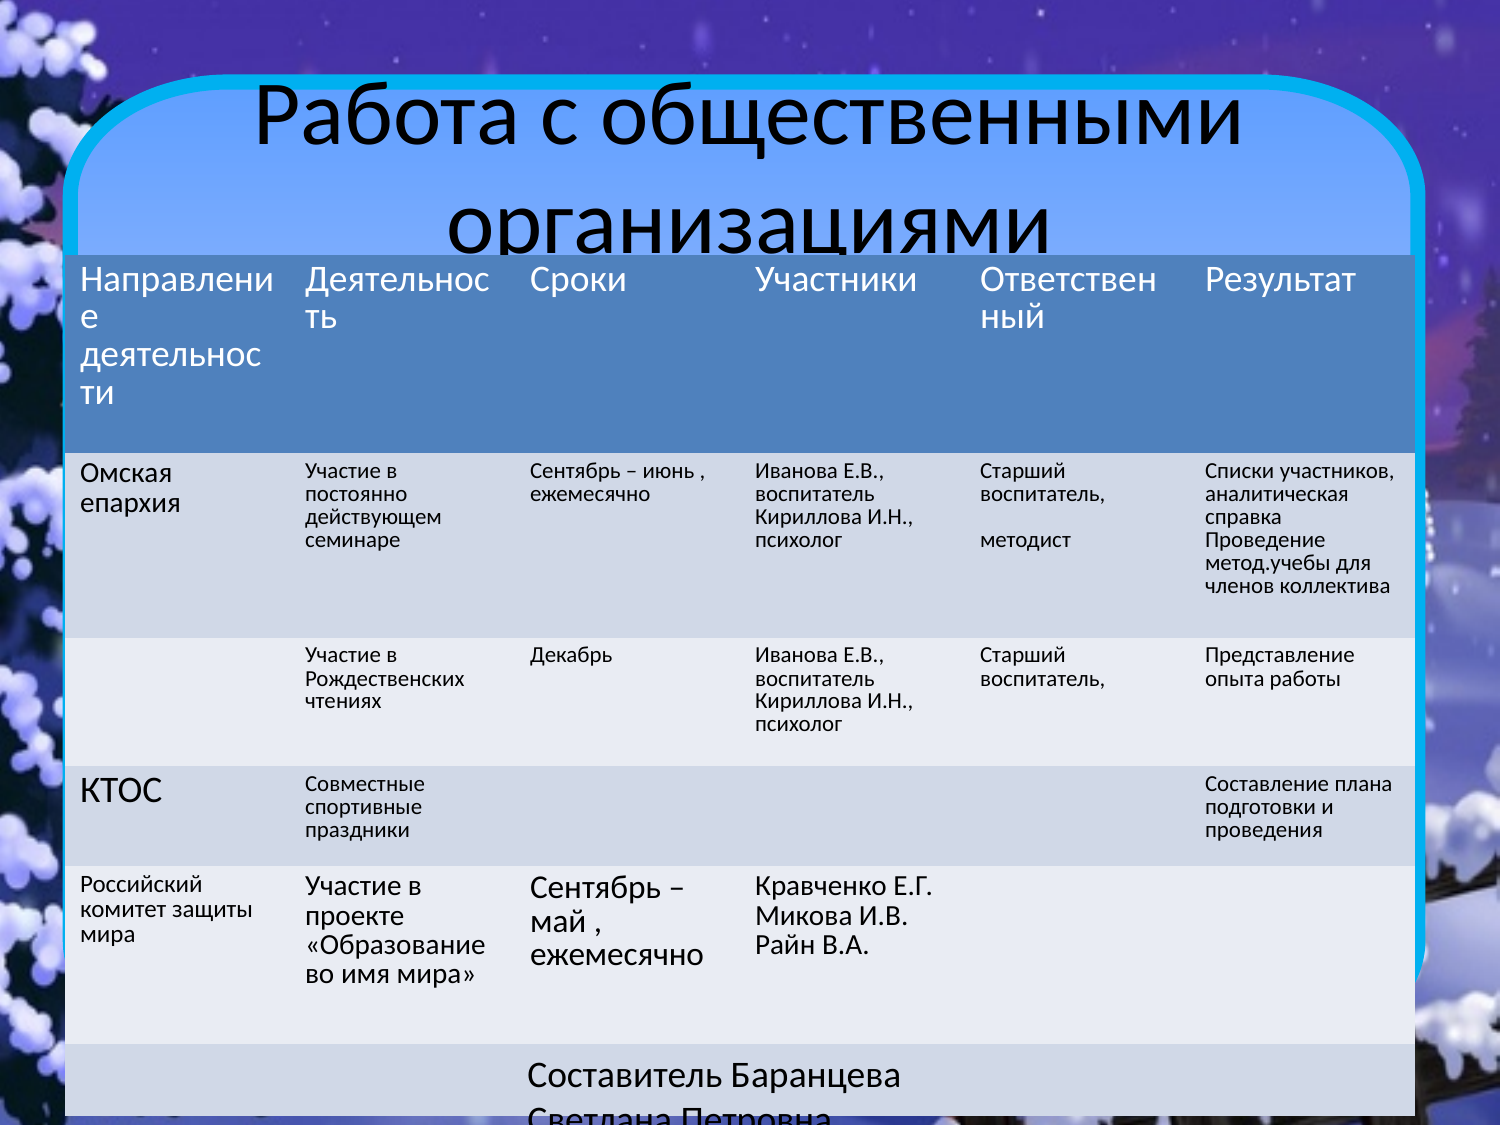

# Работа с общественными организациями
| Направление деятельности | Деятельность | Сроки | Участники | Ответственный | Результат |
| --- | --- | --- | --- | --- | --- |
| Омская епархия | Участие в постоянно действующем семинаре | Сентябрь – июнь , ежемесячно | Иванова Е.В., воспитатель Кириллова И.Н., психолог | Старший воспитатель, методист | Списки участников, аналитическая справка Проведение метод.учебы для членов коллектива |
| | Участие в Рождественских чтениях | Декабрь | Иванова Е.В., воспитатель Кириллова И.Н., психолог | Старший воспитатель, | Представление опыта работы |
| КТОС | Совместные спортивные праздники | | | | Составление плана подготовки и проведения |
| Российский комитет защиты мира | Участие в проекте «Образование во имя мира» | Сентябрь – май , ежемесячно | Кравченко Е.Г. Микова И.В. Райн В.А. | | |
| | | | | | |
Составитель Баранцева Светлана Петровна